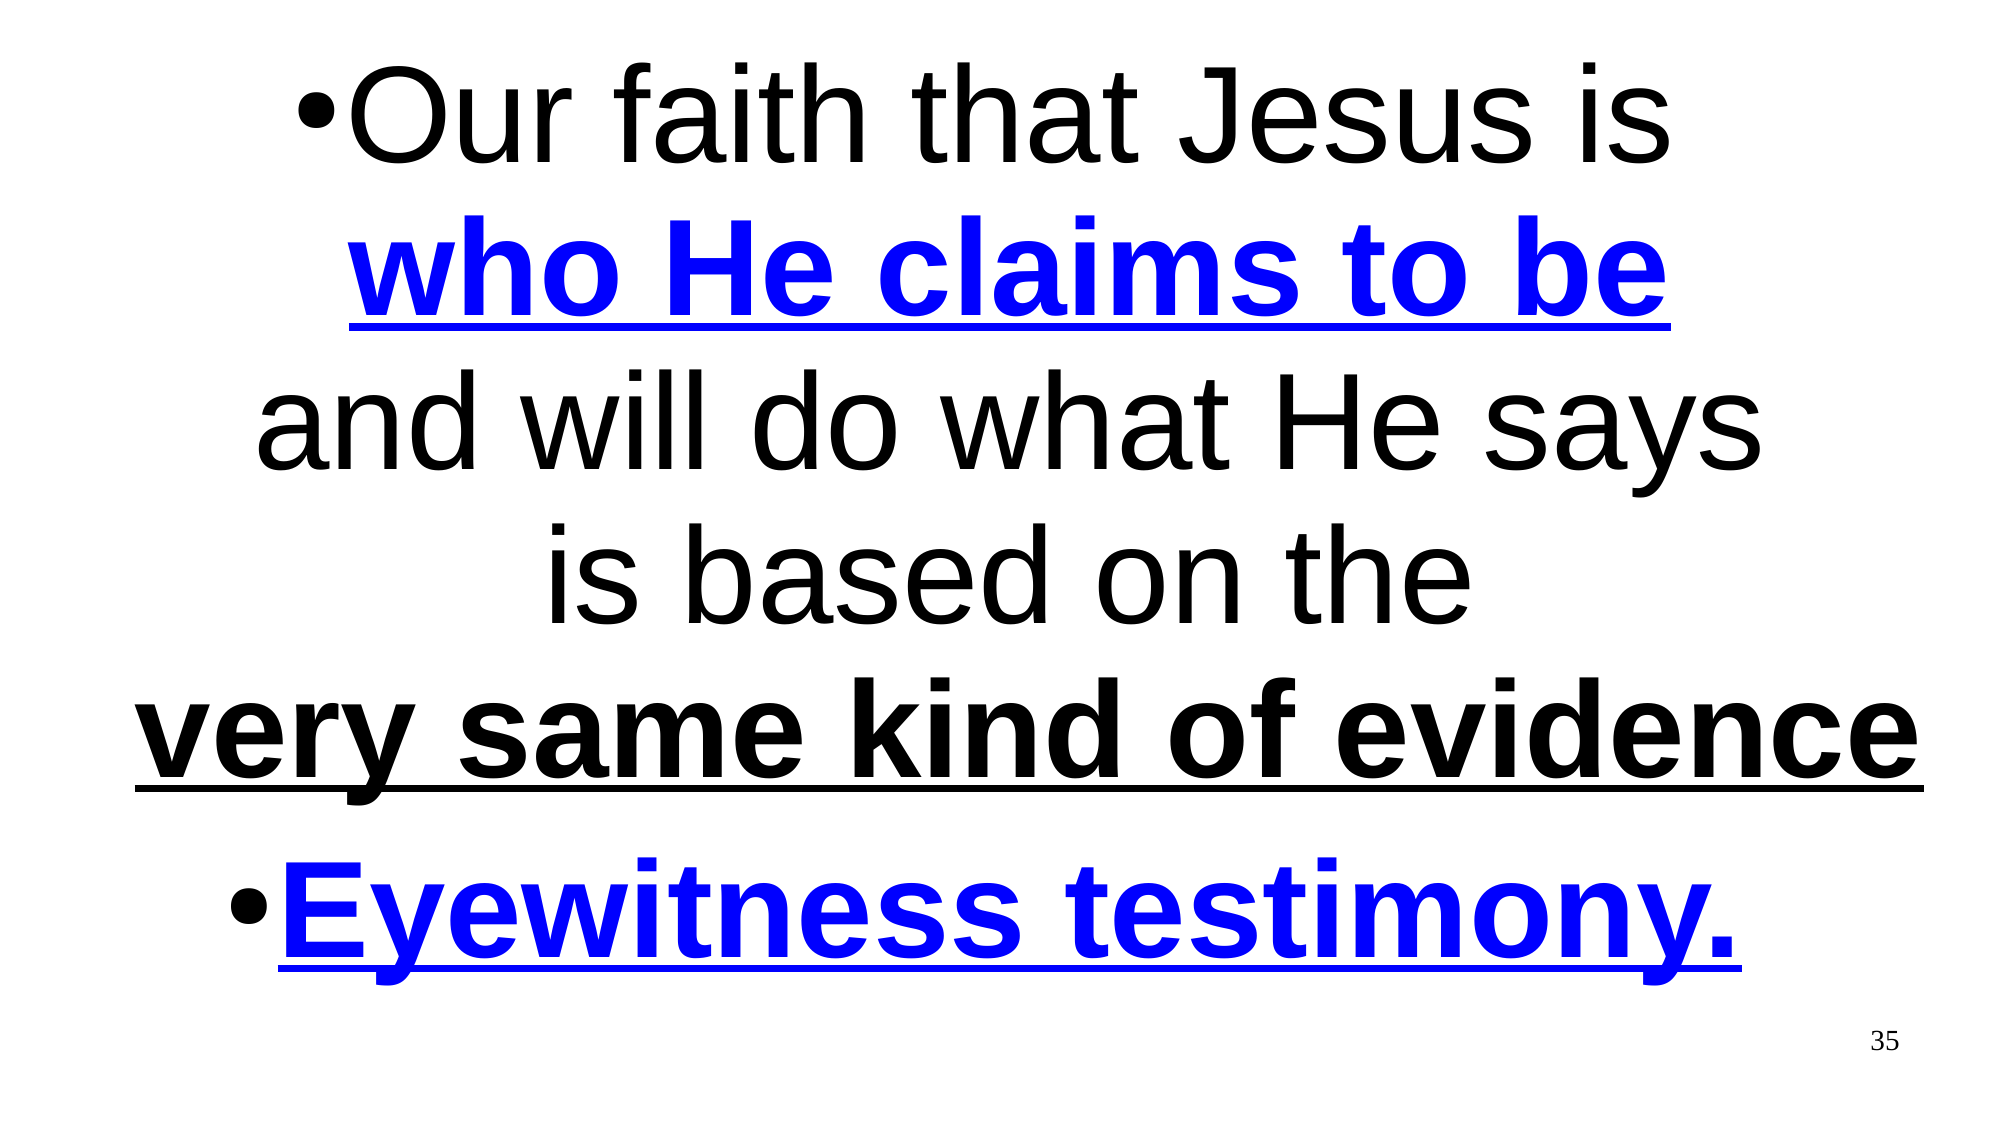

# Our faith that Jesus is who He claims to be and will do what He says is based on the very same kind of evidence
Eyewitness testimony.
35